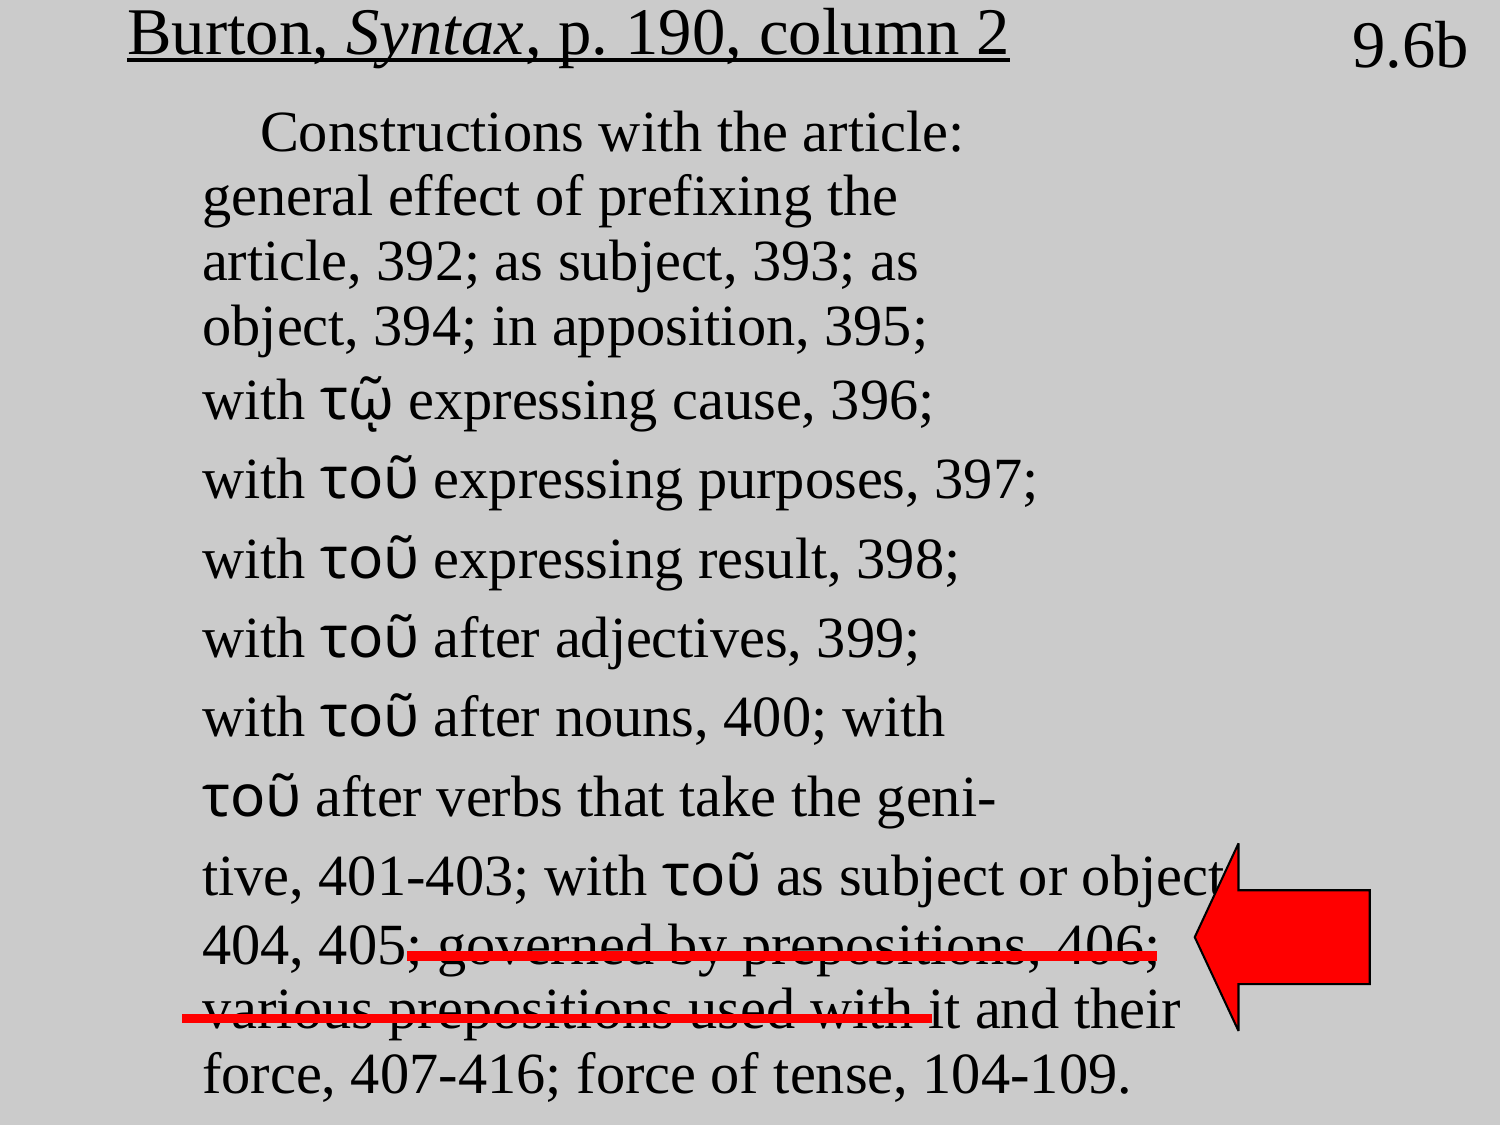

9.6b
Burton, Syntax, p. 190, column 2
 Constructions with the article:
general effect of prefixing the
article, 392; as subject, 393; as
object, 394; in apposition, 395;
with τῷ expressing cause, 396;
with τοῦ expressing purposes, 397;
with τοῦ expressing result, 398;
with τοῦ after adjectives, 399;
with τοῦ after nouns, 400; with
τοῦ after verbs that take the geni-
tive, 401-403; with τοῦ as subject or object, 404, 405; governed by prepositions, 406; various prepositions used with it and their force, 407-416; force of tense, 104-109.